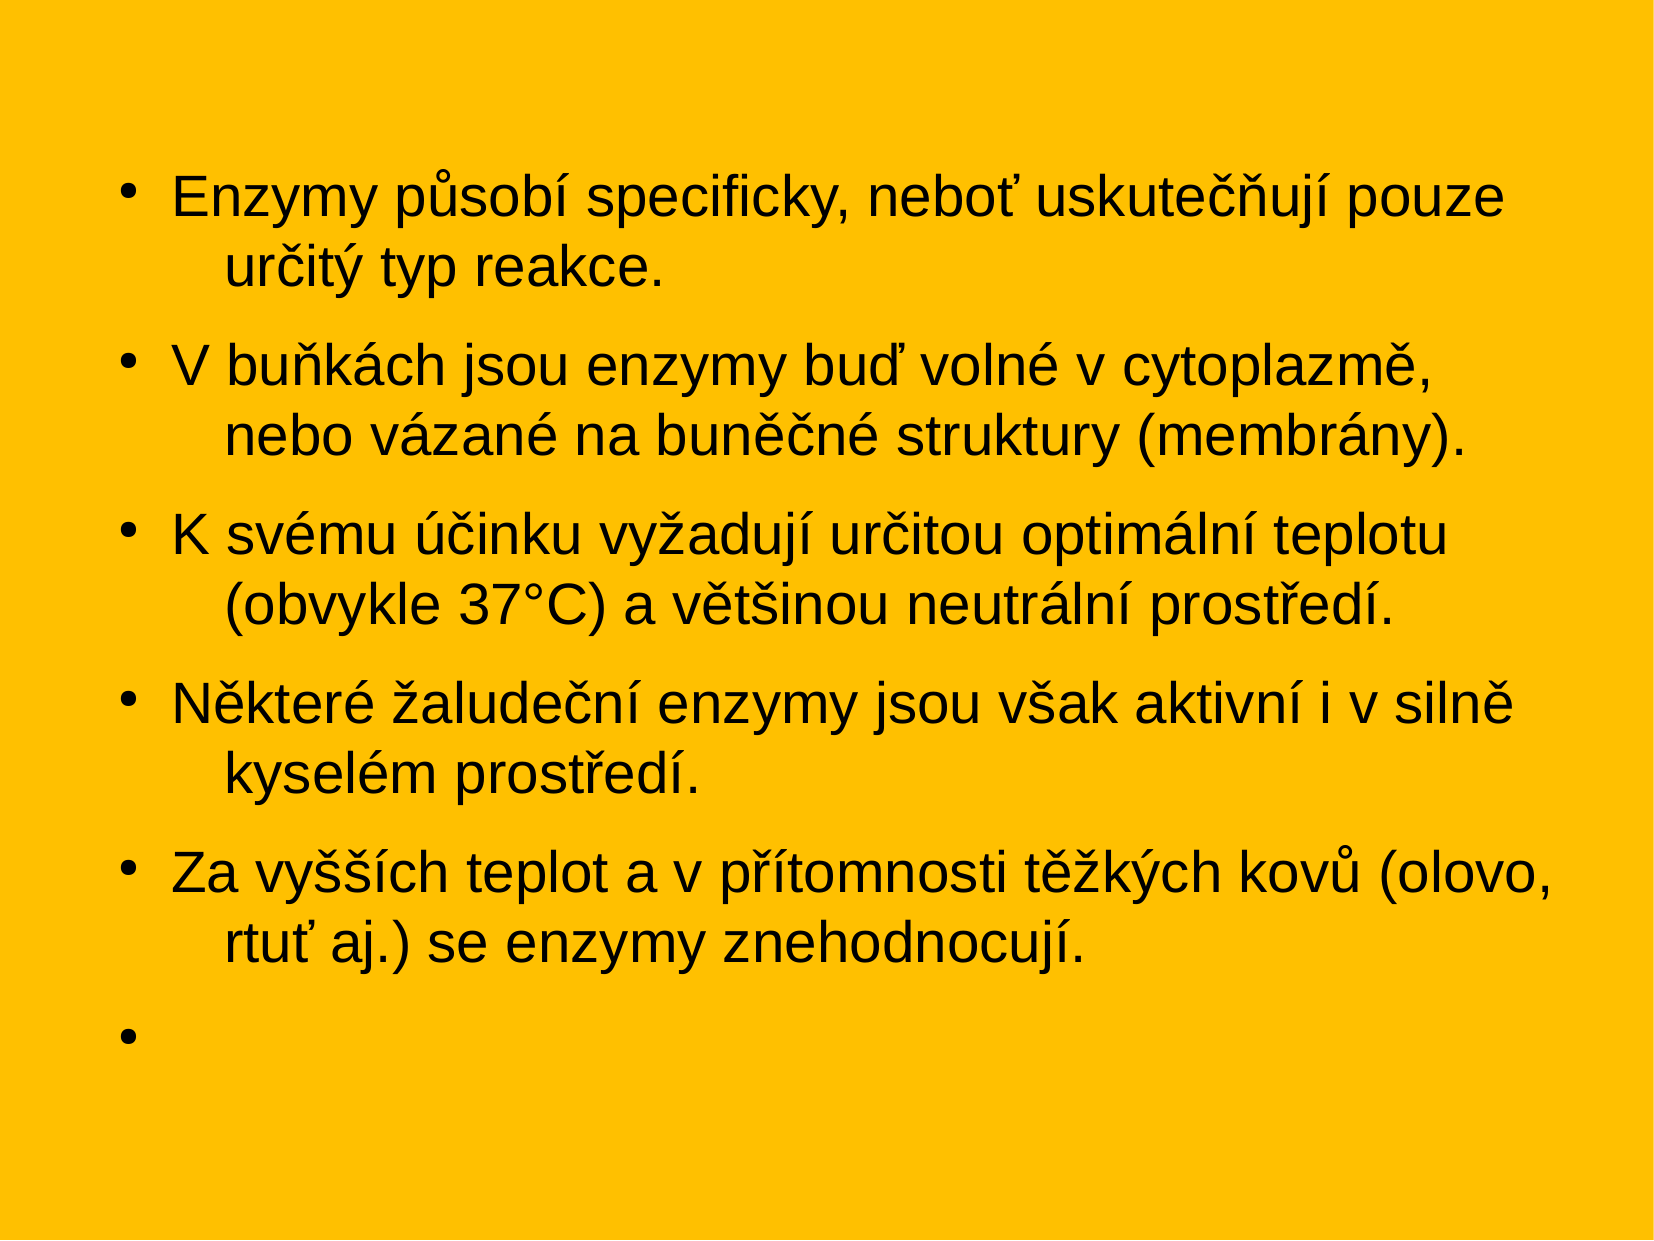

# Enzymy působí specificky, neboť uskutečňují pouze určitý typ reakce.
V buňkách jsou enzymy buď volné v cytoplazmě, nebo vázané na buněčné struktury (membrány).
K svému účinku vyžadují určitou optimální teplotu (obvykle 37°C) a většinou neutrální prostředí.
Některé žaludeční enzymy jsou však aktivní i v silně kyselém prostředí.
Za vyšších teplot a v přítomnosti těžkých kovů (olovo, rtuť aj.) se enzymy znehodnocují.